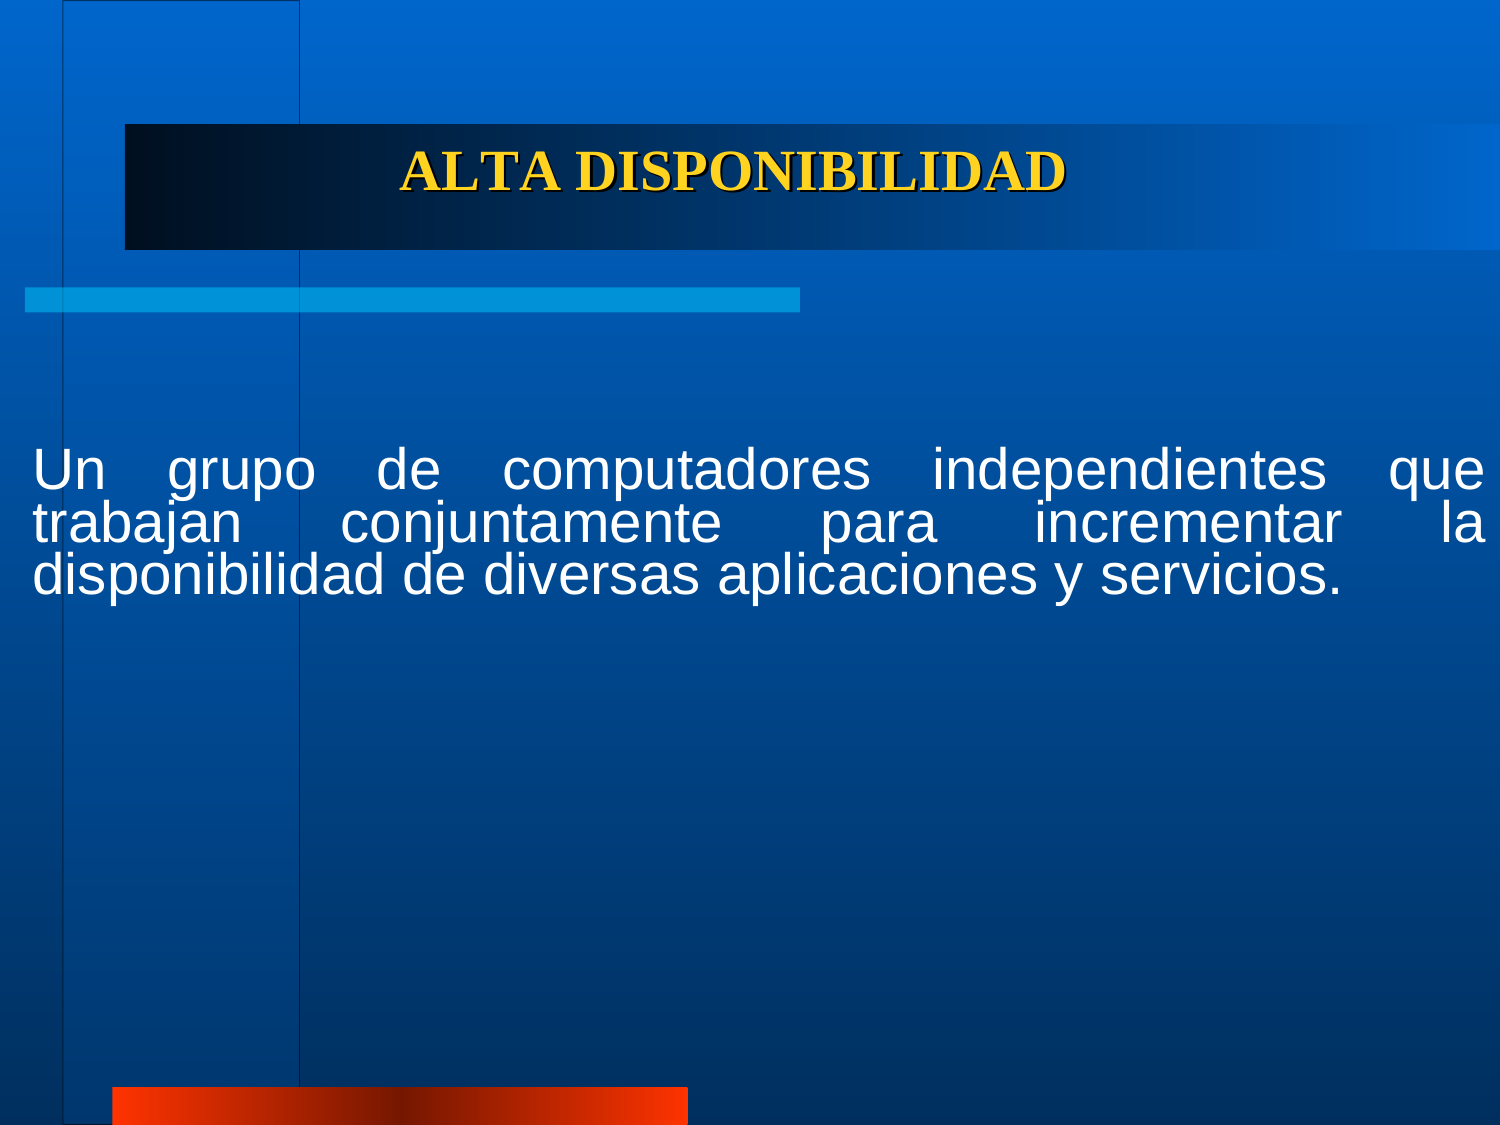

# ALTA DISPONIBILIDAD
Un grupo de computadores independientes que trabajan conjuntamente para incrementar la disponibilidad de diversas aplicaciones y servicios.